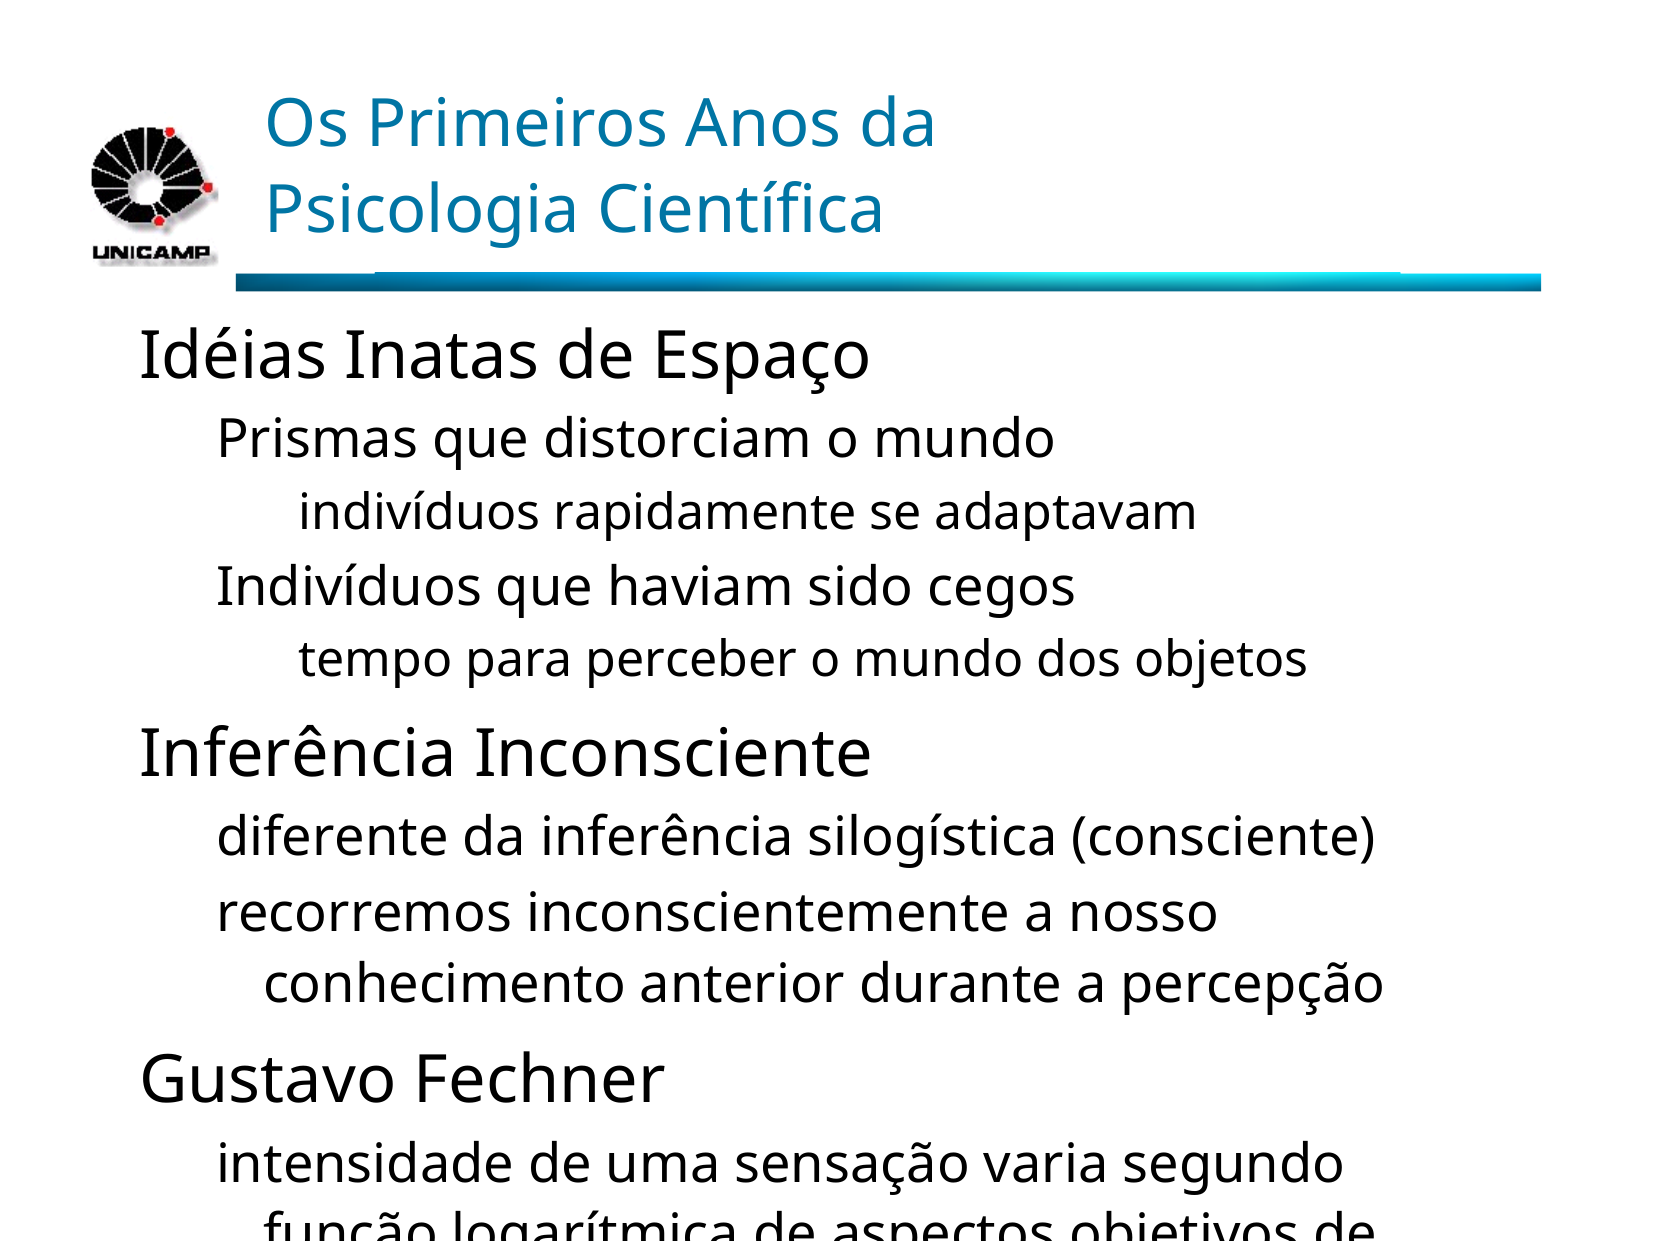

# Os Primeiros Anos da Psicologia Científica
Idéias Inatas de Espaço
Prismas que distorciam o mundo
indivíduos rapidamente se adaptavam
Indivíduos que haviam sido cegos
tempo para perceber o mundo dos objetos
Inferência Inconsciente
diferente da inferência silogística (consciente)
recorremos inconscientemente a nosso conhecimento anterior durante a percepção
Gustavo Fechner
intensidade de uma sensação varia segundo função logarítmica de aspectos objetivos de estímulo